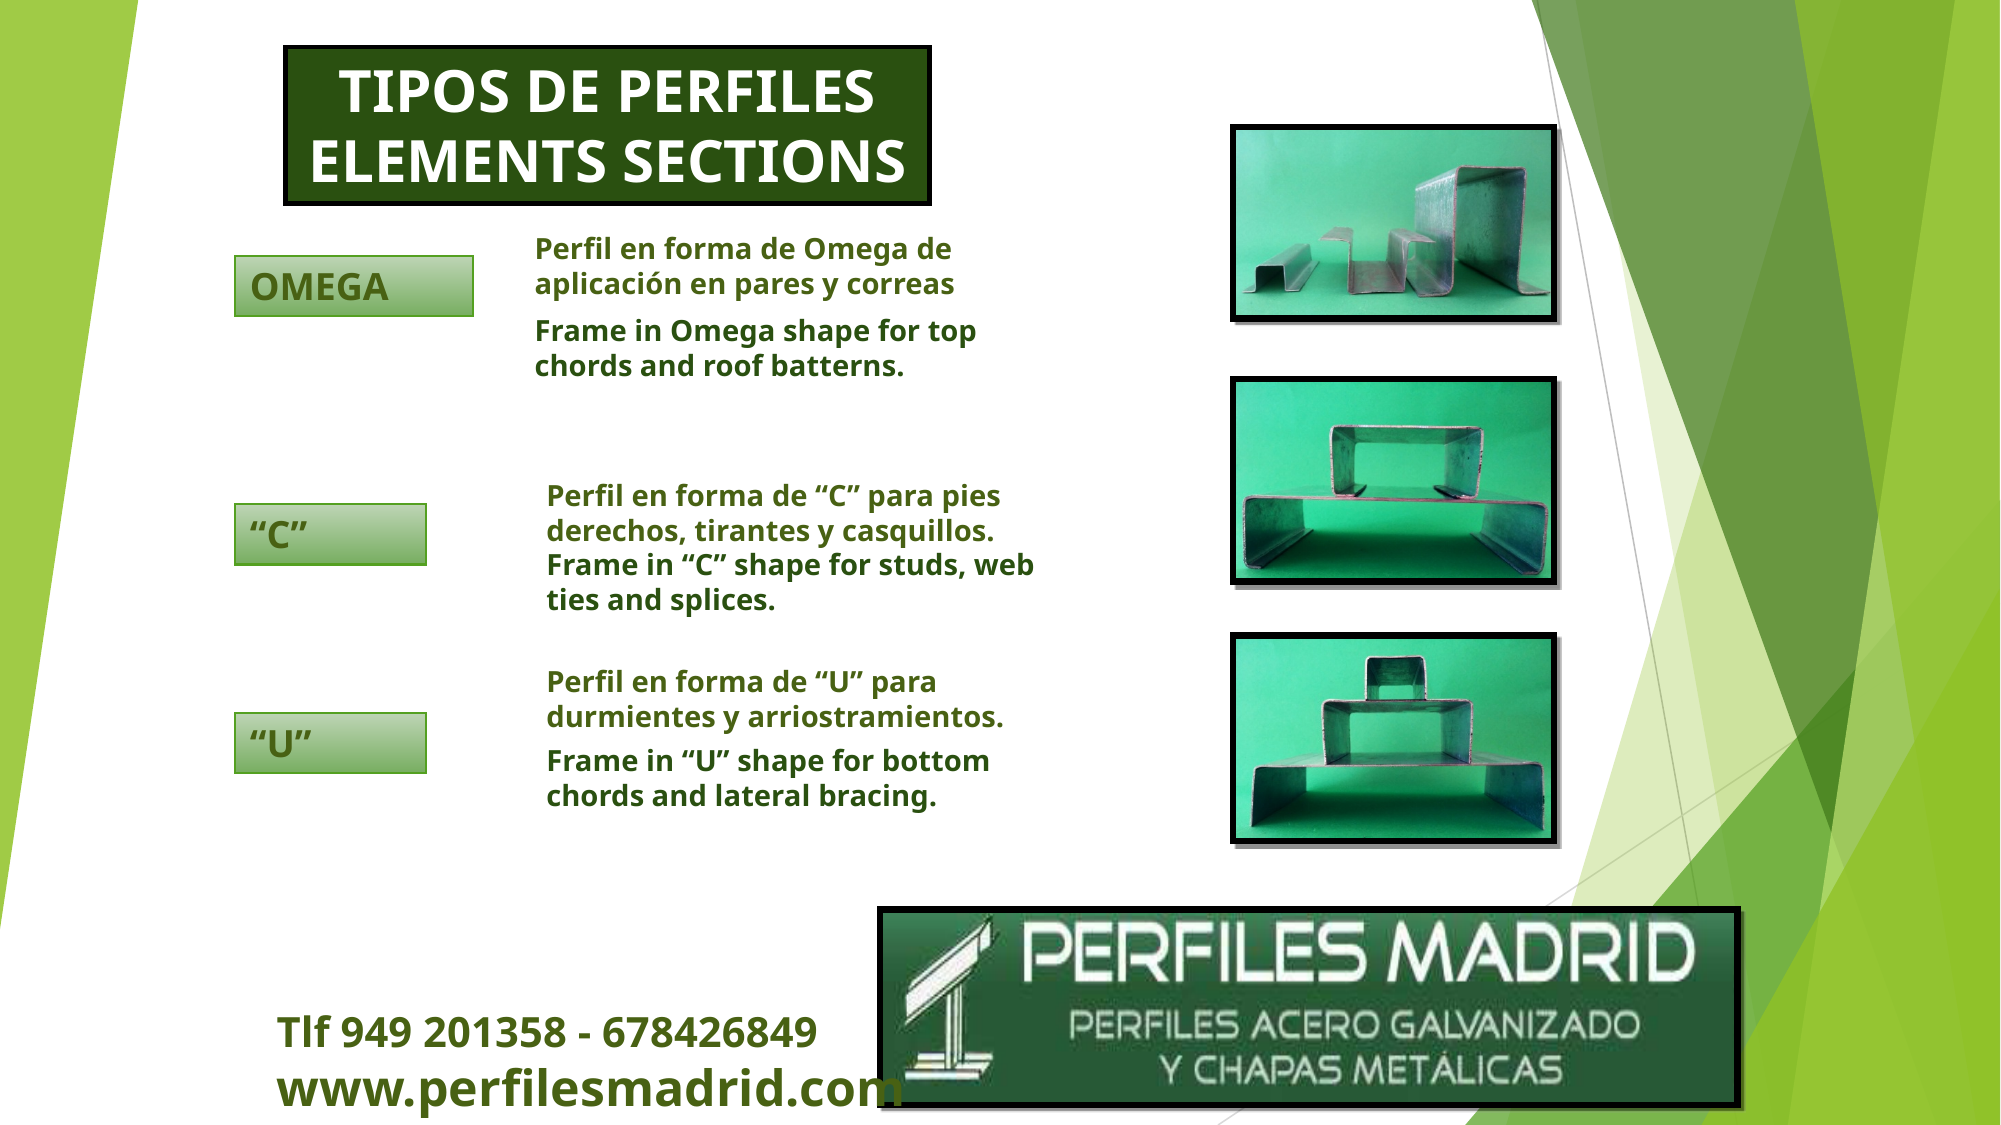

TIPOS DE PERFILES
ELEMENTS SECTIONS
Perfil en forma de Omega de aplicación en pares y correas
OMEGA
Frame in Omega shape for top chords and roof batterns.
Perfil en forma de “C” para pies derechos, tirantes y casquillos.
“C”
Frame in “C” shape for studs, web ties and splices.
Perfil en forma de “U” para durmientes y arriostramientos.
“U”
Frame in “U” shape for bottom chords and lateral bracing.
Tlf 949 201358 - 678426849
www.perfilesmadrid.com